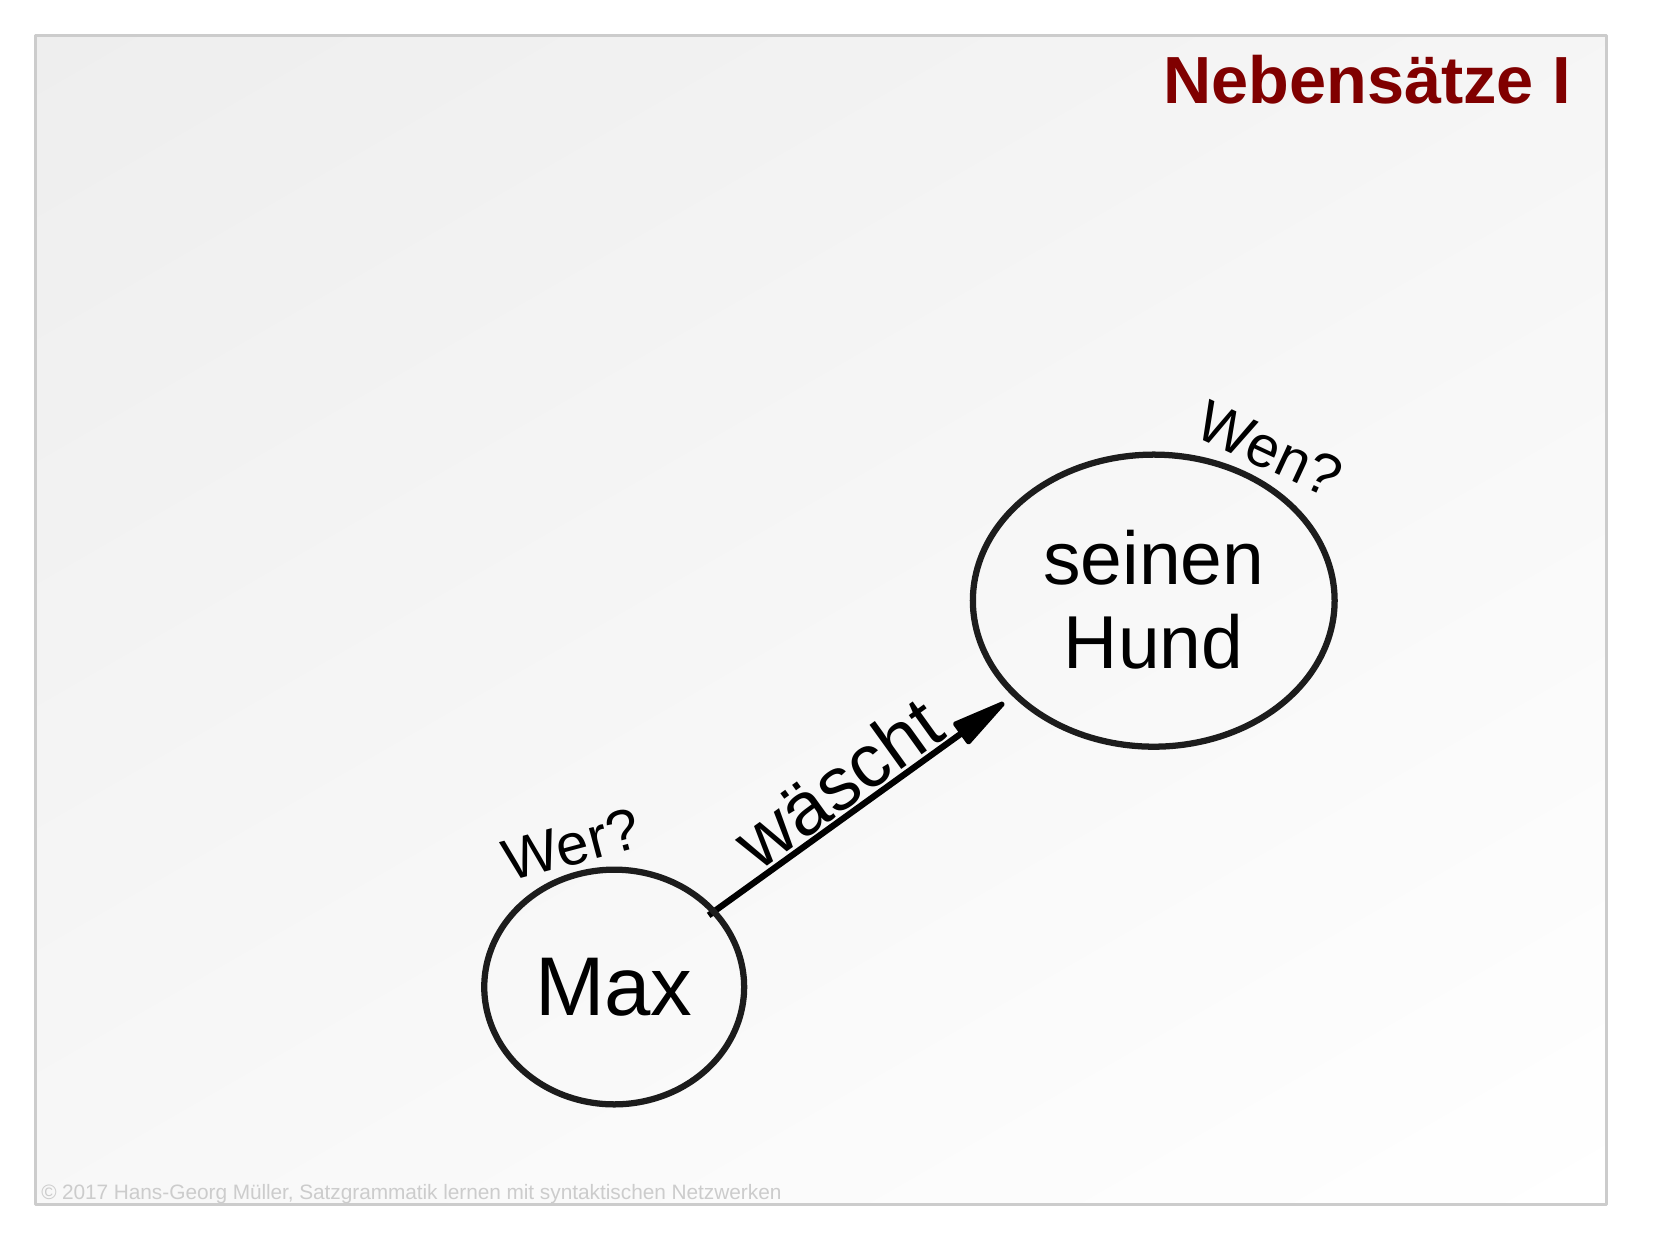

# Nebensätze I
Wen?
seinen
Hund
wäscht
Wer?
Max